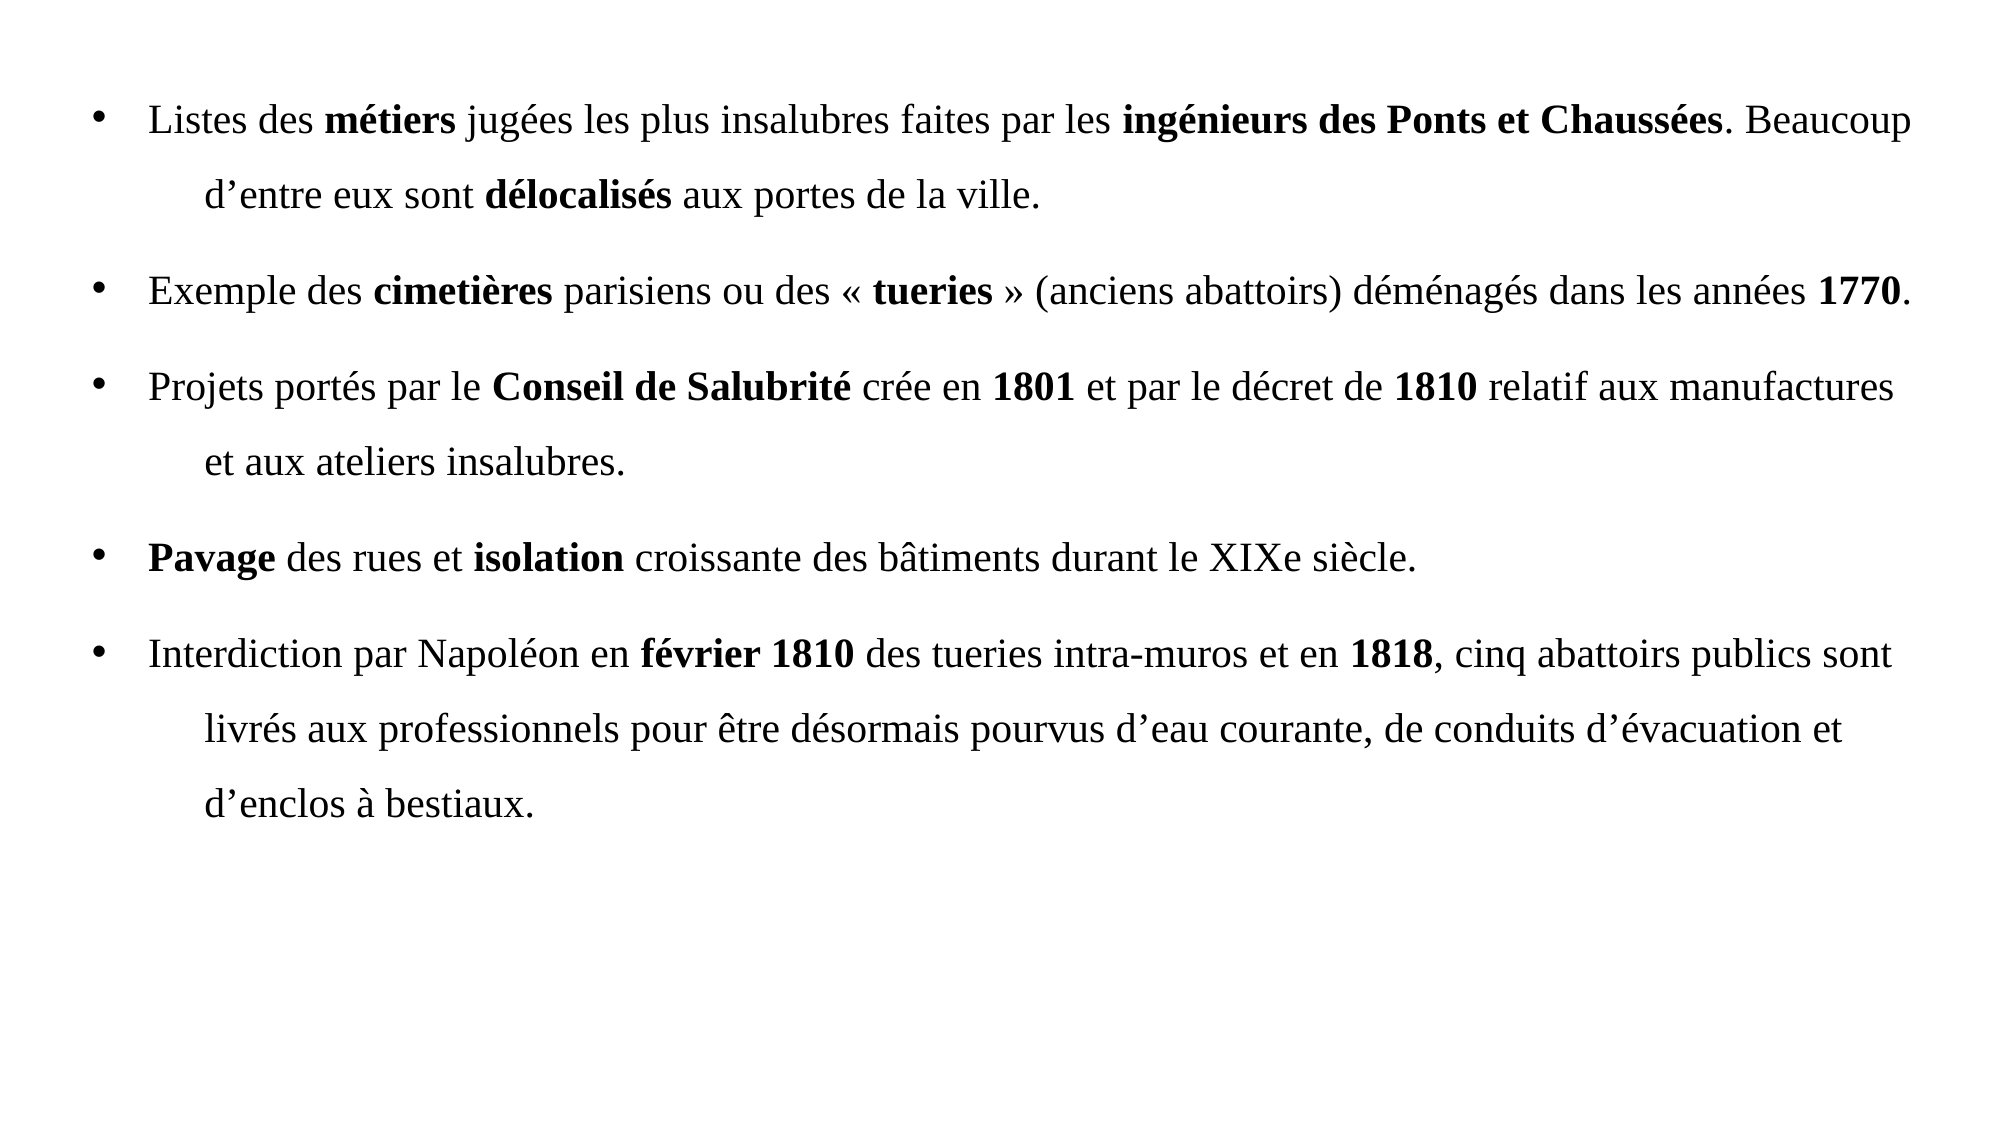

# Listes des métiers jugées les plus insalubres faites par les ingénieurs des Ponts et Chaussées. Beaucoup d’entre eux sont délocalisés aux portes de la ville.
Exemple des cimetières parisiens ou des « tueries » (anciens abattoirs) déménagés dans les années 1770.
Projets portés par le Conseil de Salubrité crée en 1801 et par le décret de 1810 relatif aux manufactures et aux ateliers insalubres.
Pavage des rues et isolation croissante des bâtiments durant le XIXe siècle.
Interdiction par Napoléon en février 1810 des tueries intra-muros et en 1818, cinq abattoirs publics sont livrés aux professionnels pour être désormais pourvus d’eau courante, de conduits d’évacuation et d’enclos à bestiaux.